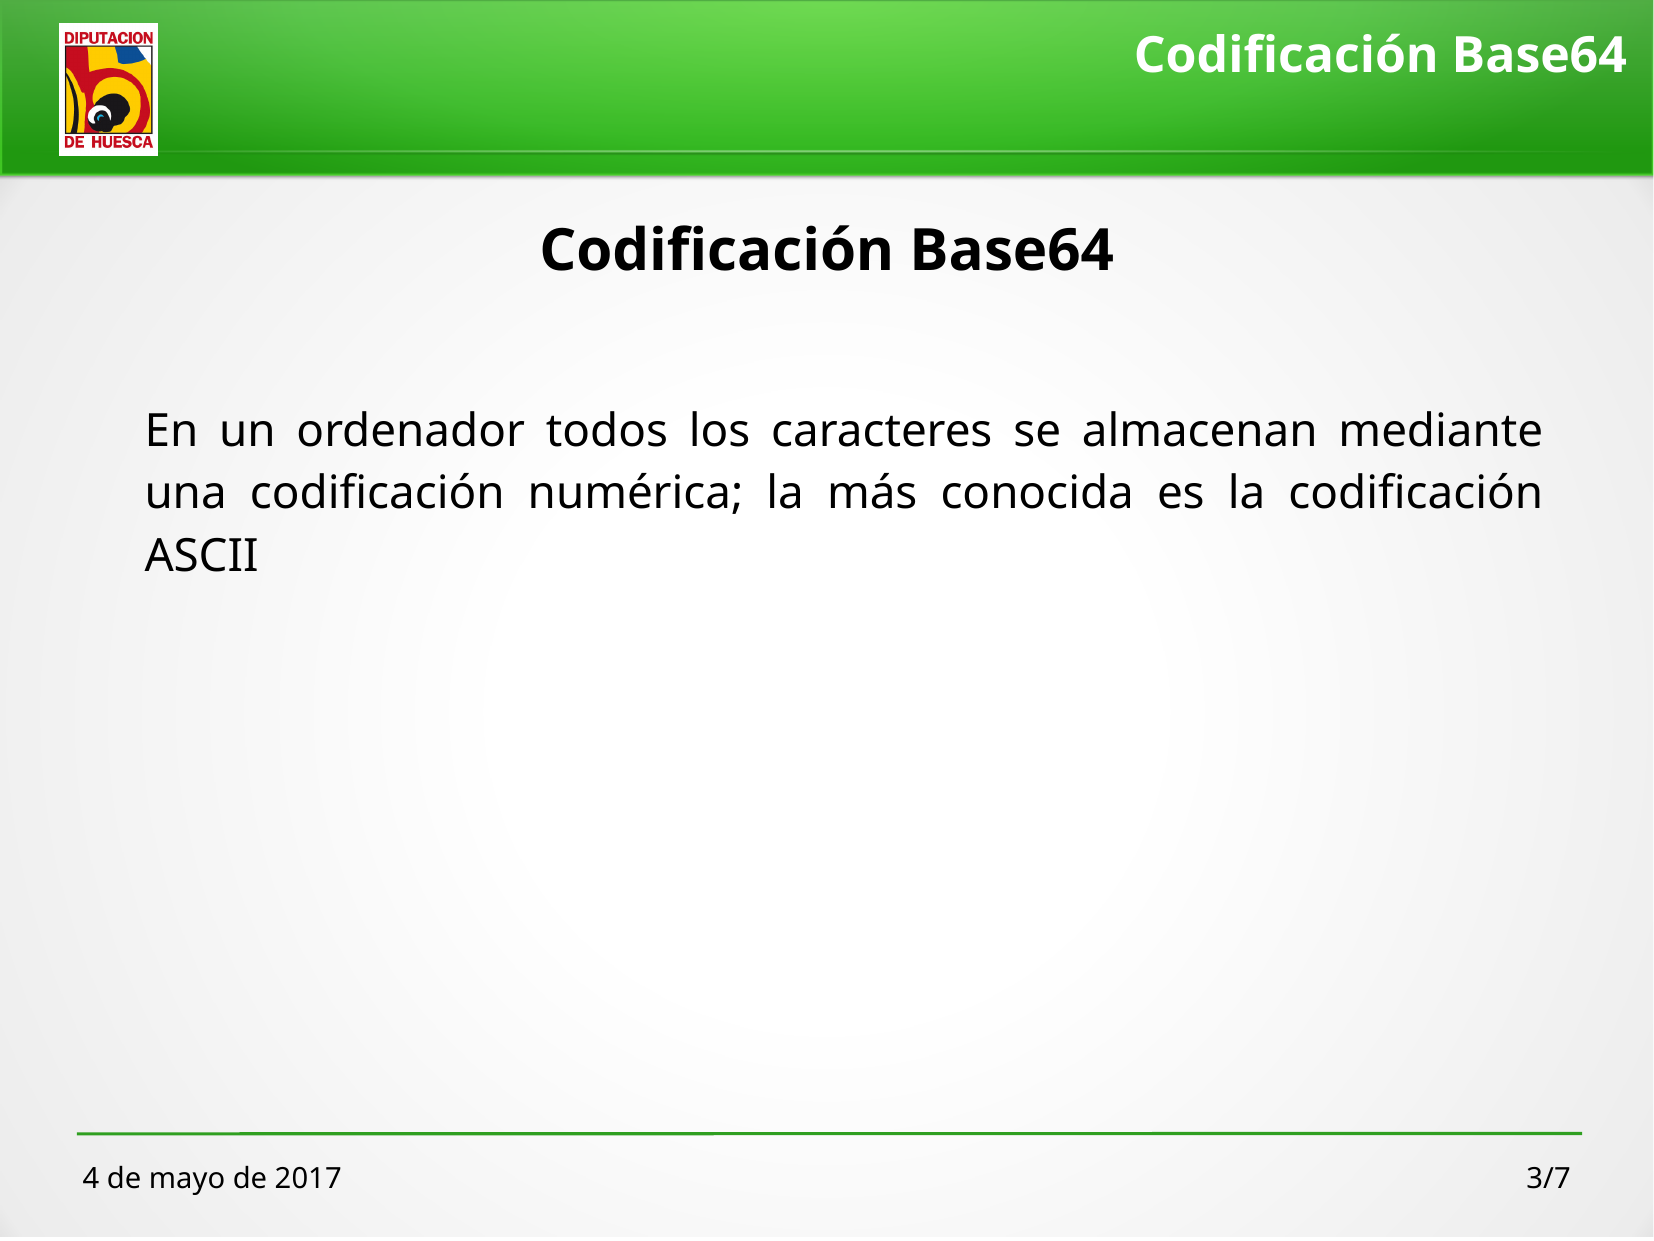

Codificación Base64
Codificación Base64
En un ordenador todos los caracteres se almacenan mediante una codificación numérica; la más conocida es la codificación ASCII
3